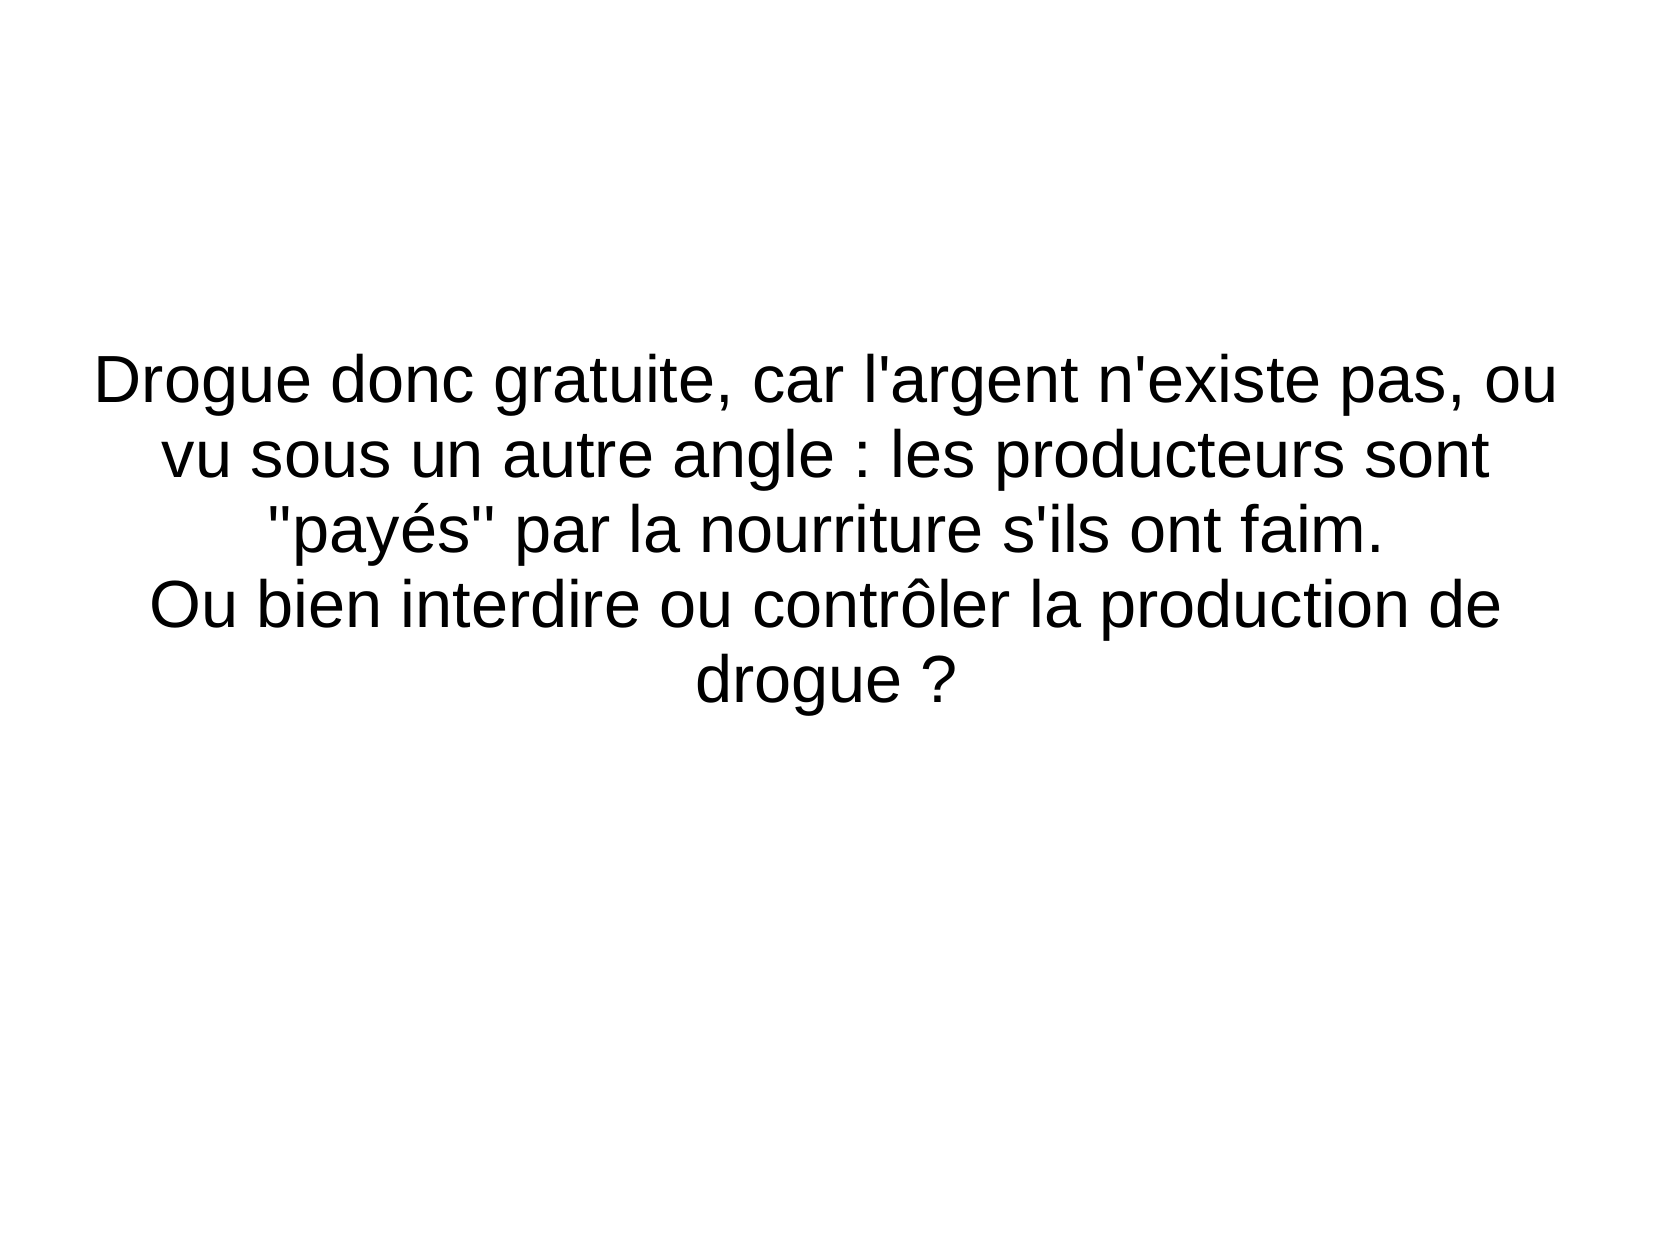

# Drogue donc gratuite, car l'argent n'existe pas, ou vu sous un autre angle : les producteurs sont ''payés'' par la nourriture s'ils ont faim. Ou bien interdire ou contrôler la production de drogue ?